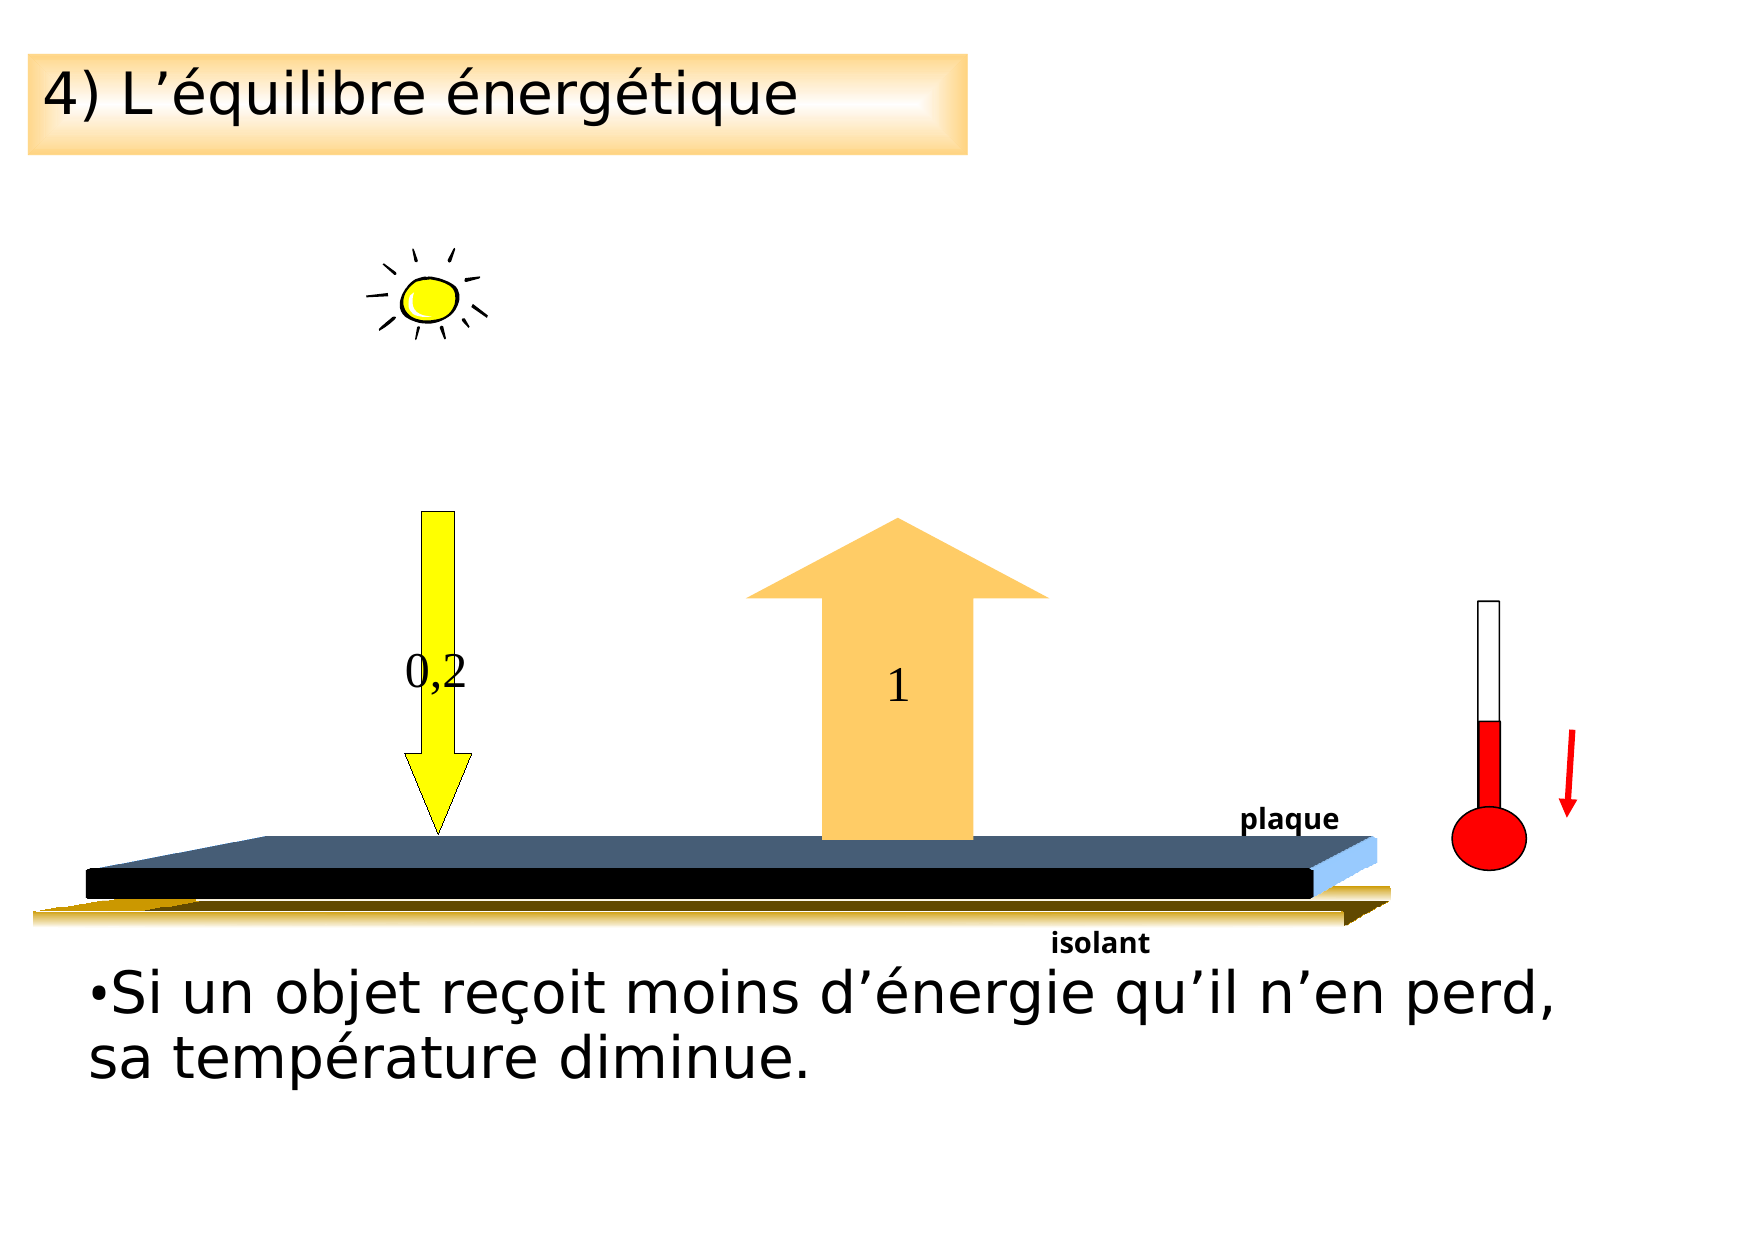

4) L’équilibre énergétique
0,2
1
plaque
isolant
Si un objet reçoit moins d’énergie qu’il n’en perd, sa température diminue.